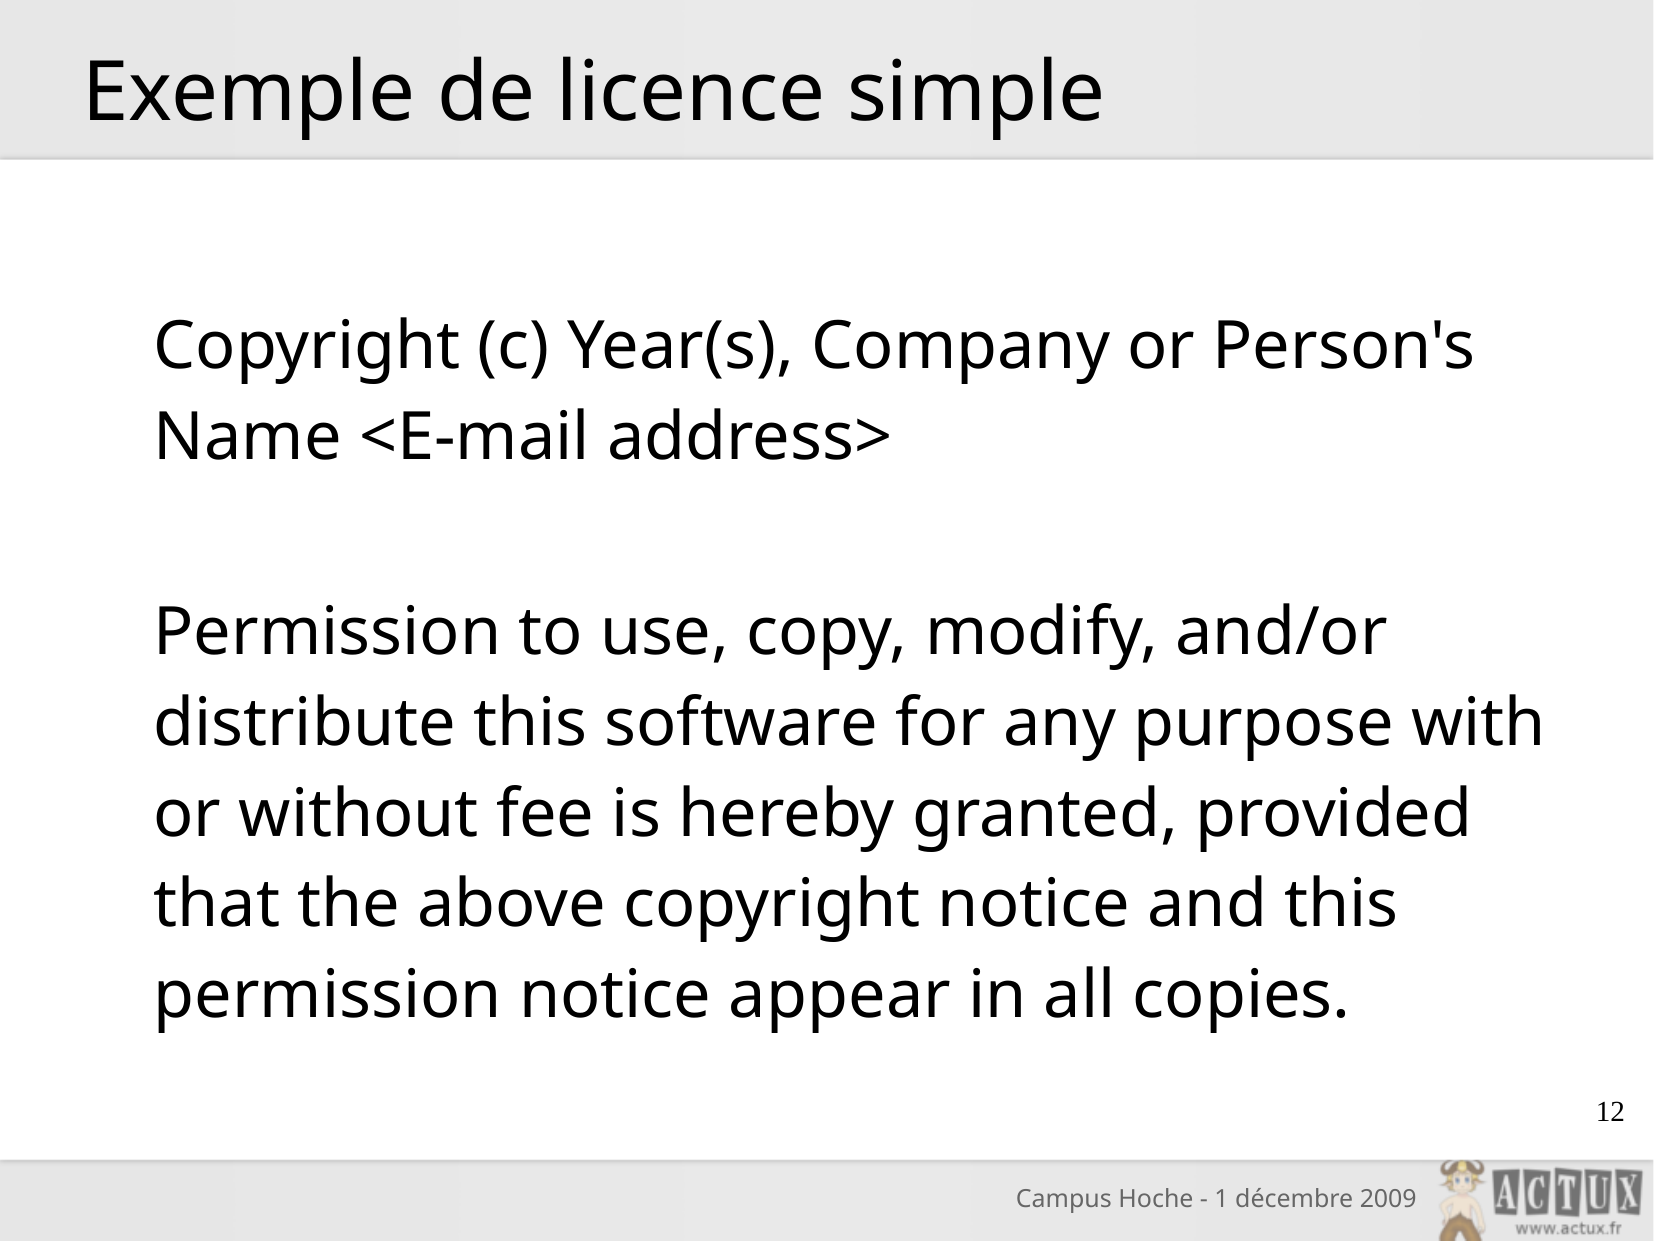

# Exemple de licence simple
Copyright (c) Year(s), Company or Person's Name <E-mail address>
Permission to use, copy, modify, and/or distribute this software for any purpose with or without fee is hereby granted, provided that the above copyright notice and this permission notice appear in all copies.
12
Campus Hoche - 1 décembre 2009